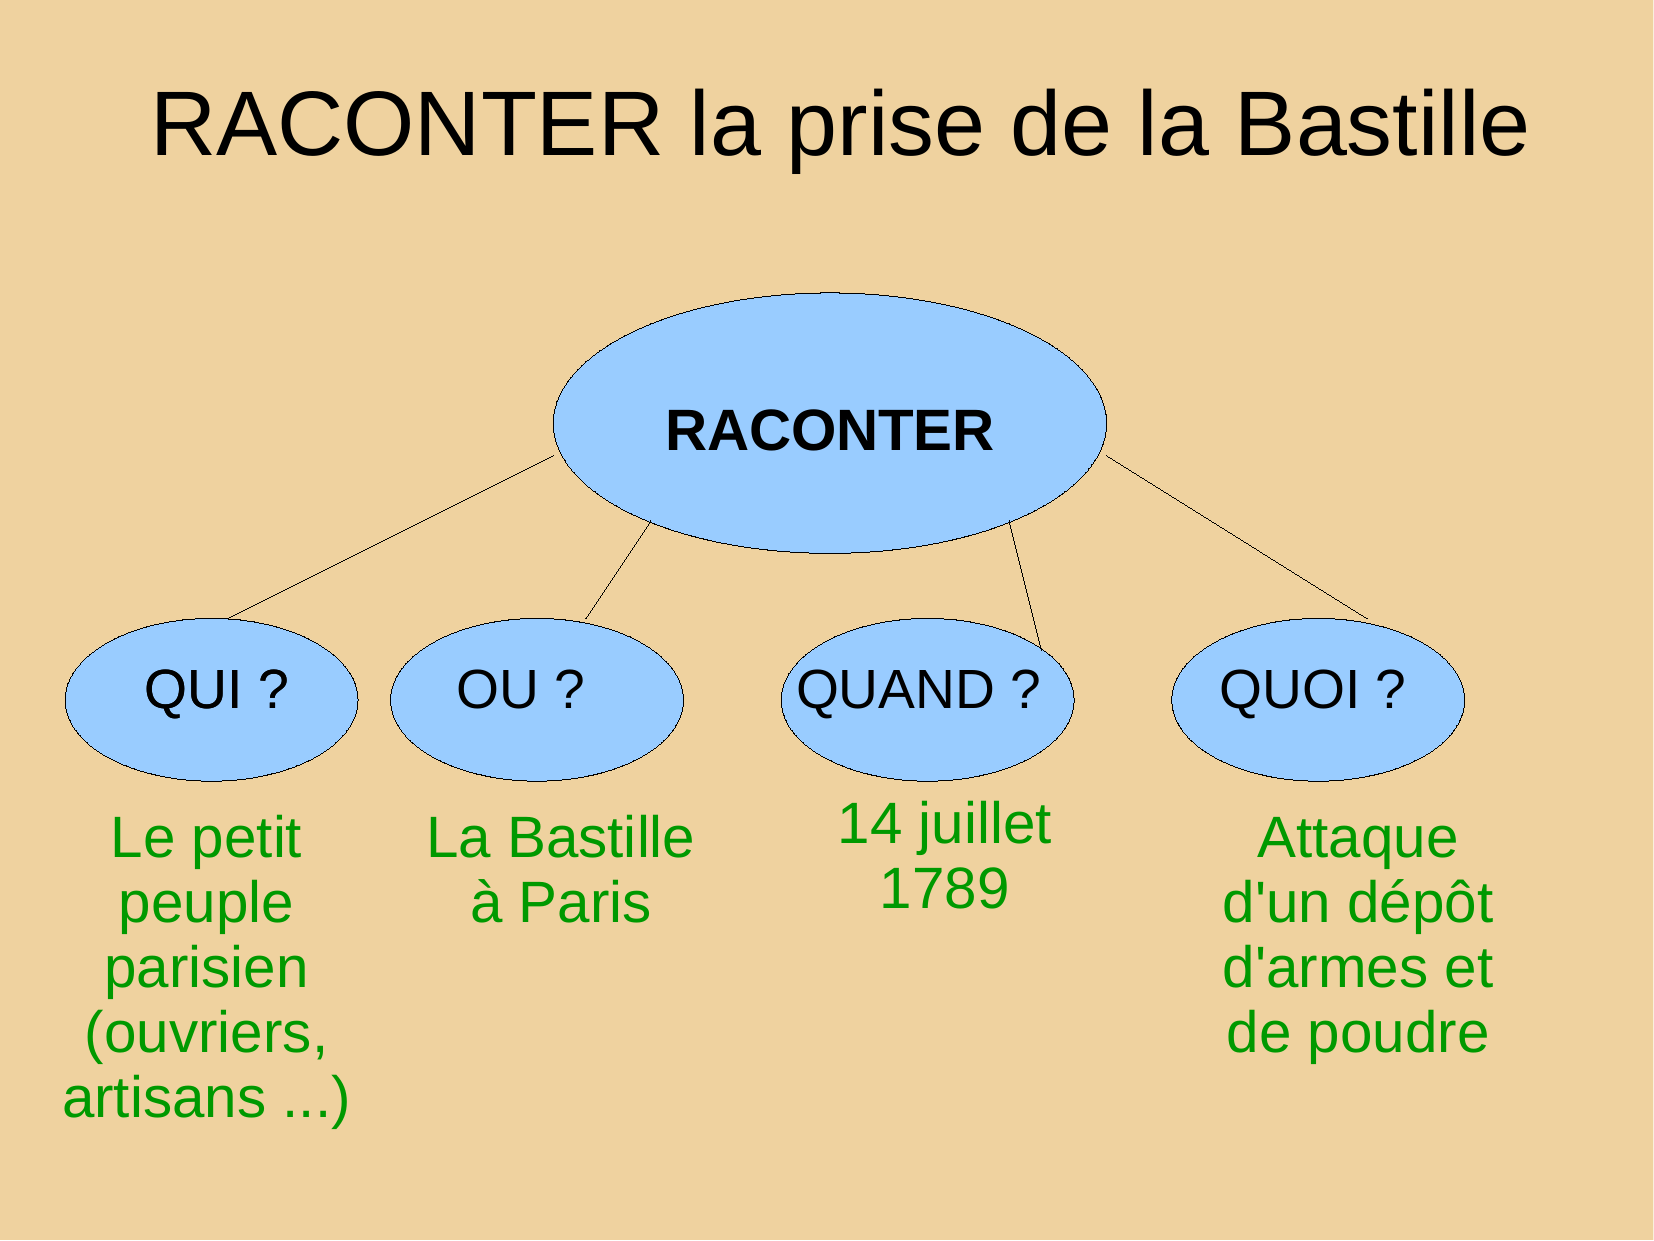

RACONTER la prise de la Bastille
RACONTER
QUI ?
OU ?
QUAND ?
QUOI ?
QUI ?
14 juillet 1789
Le petit peuple parisien (ouvriers, artisans ...)
La Bastille
à Paris
Attaque d'un dépôt d'armes et de poudre